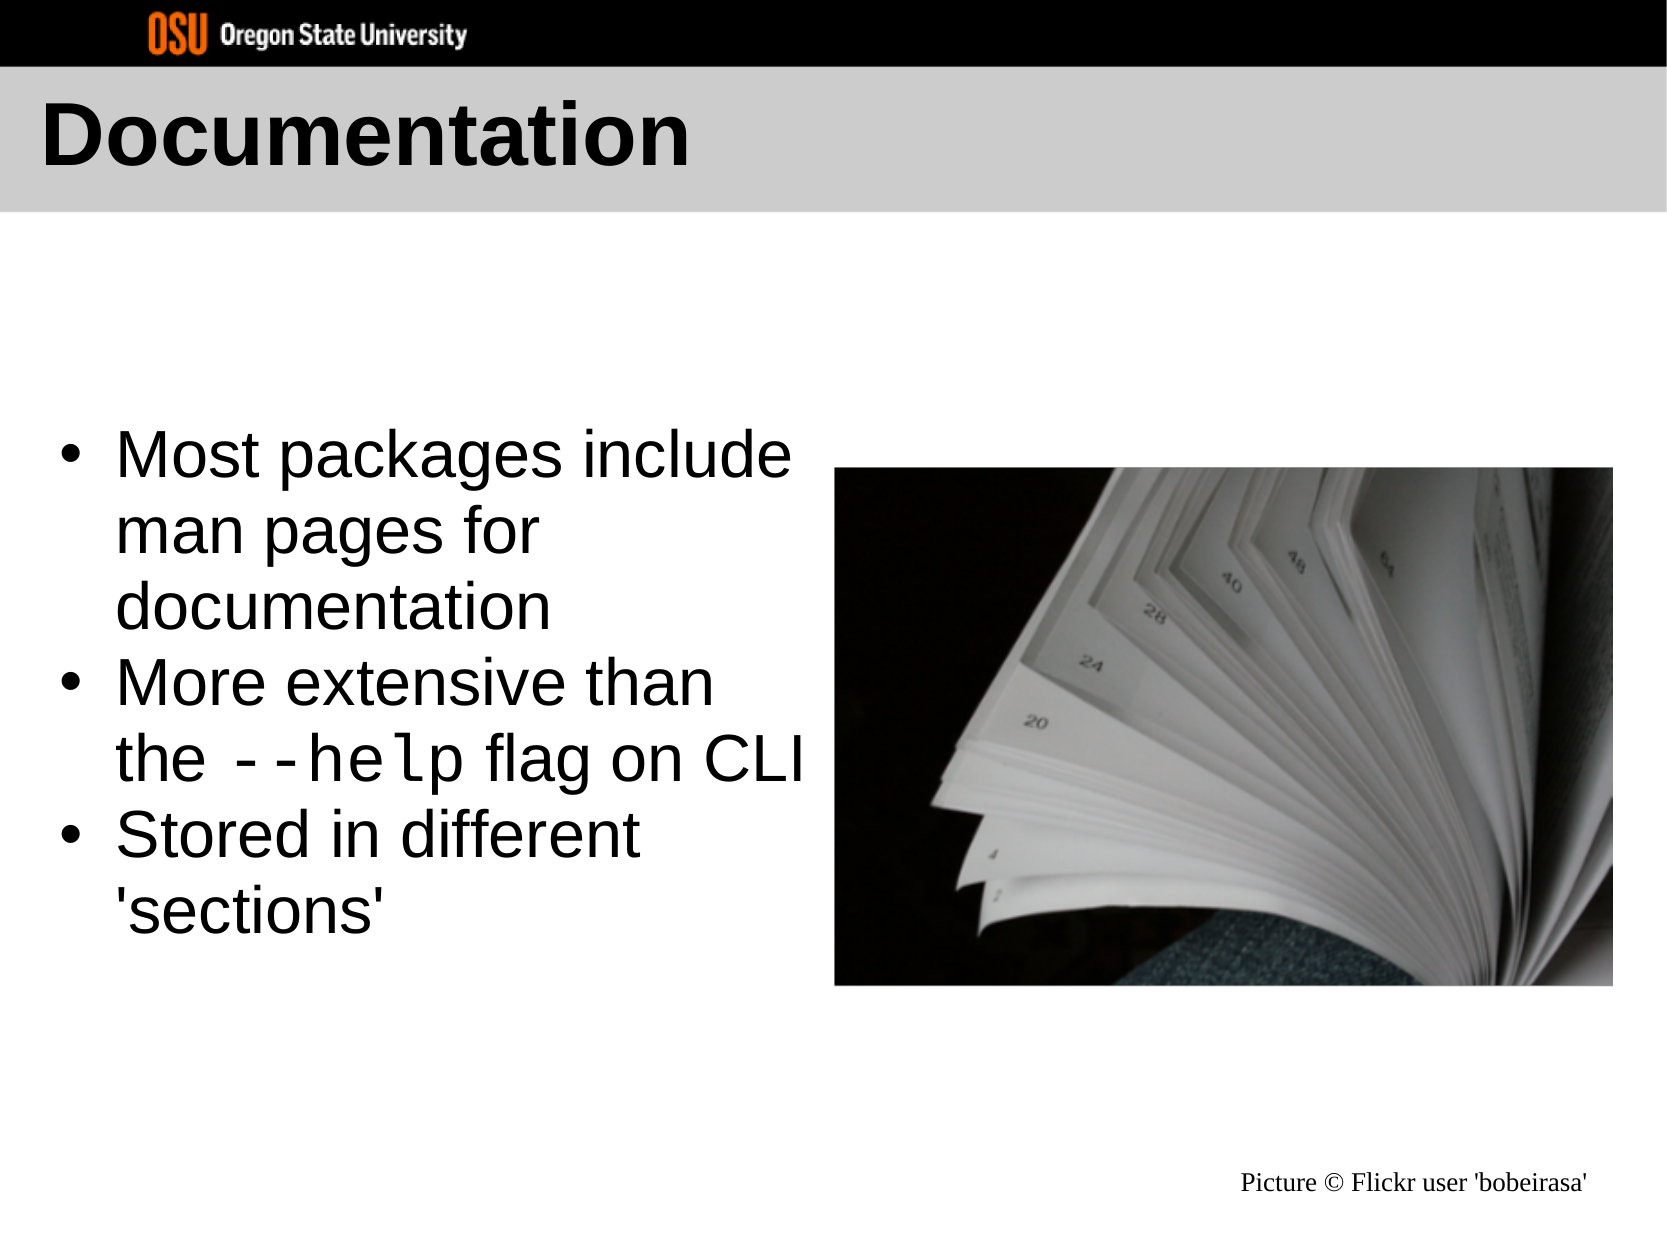

# Documentation
Most packages include man pages for documentation
More extensive than the --help flag on CLI
Stored in different 'sections'
Picture © Flickr user 'bobeirasa'